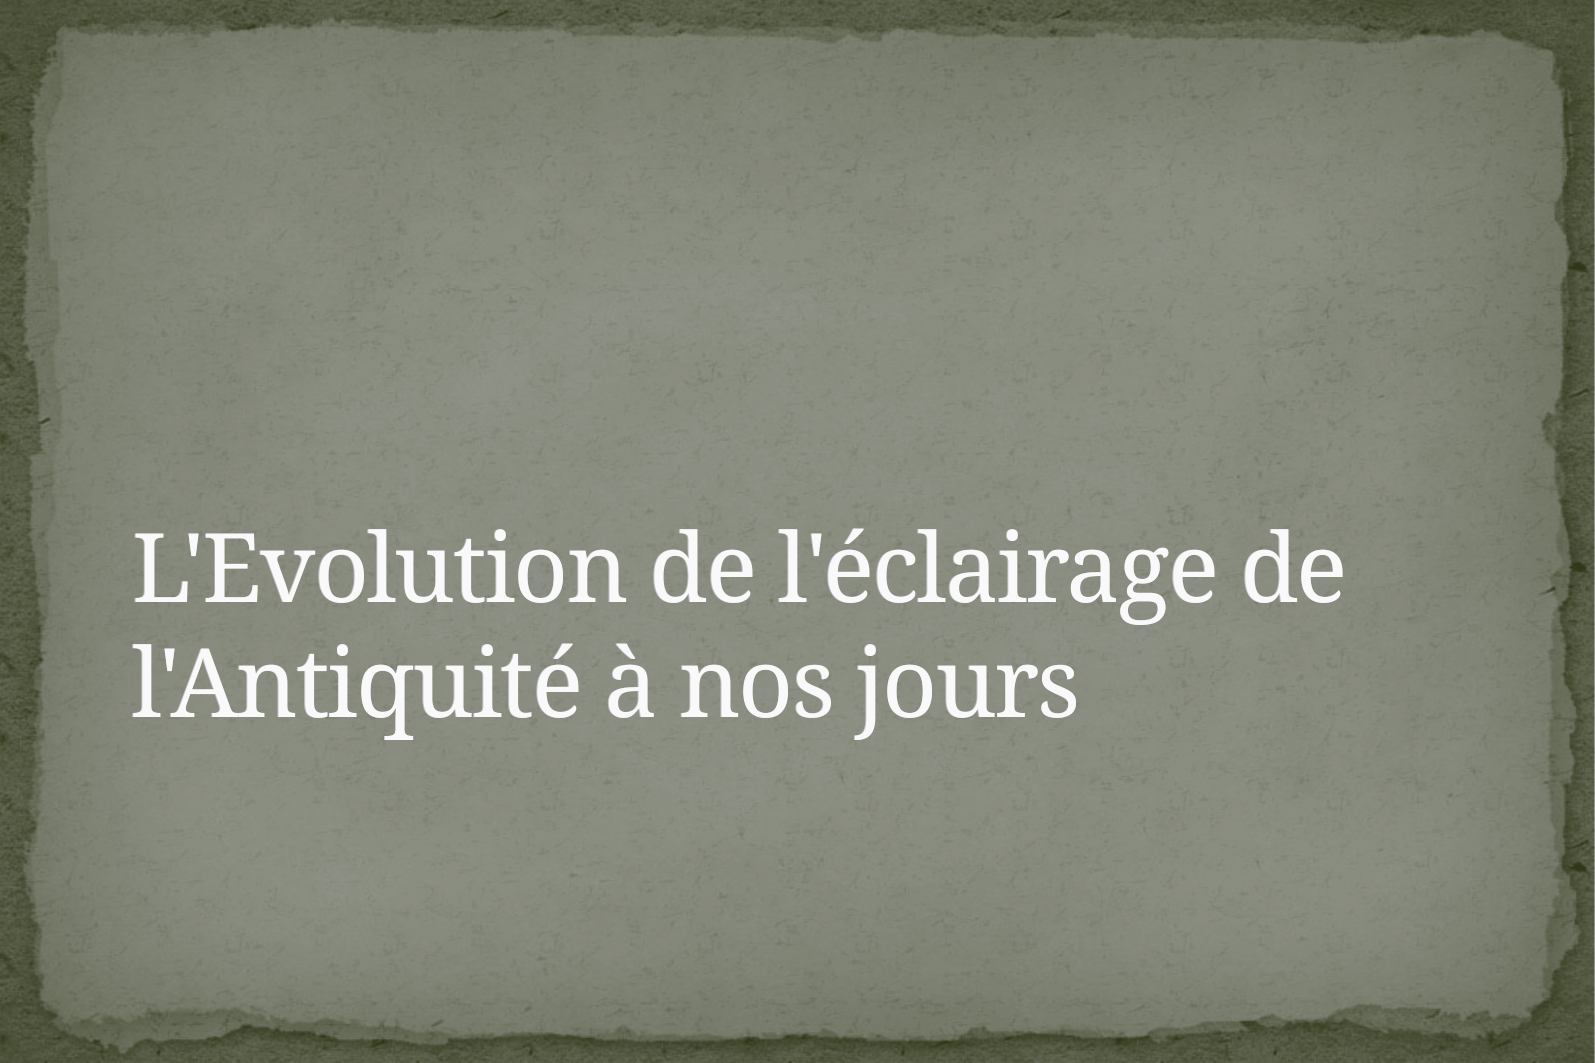

# L'Evolution de l'éclairage de l'Antiquité à nos jours